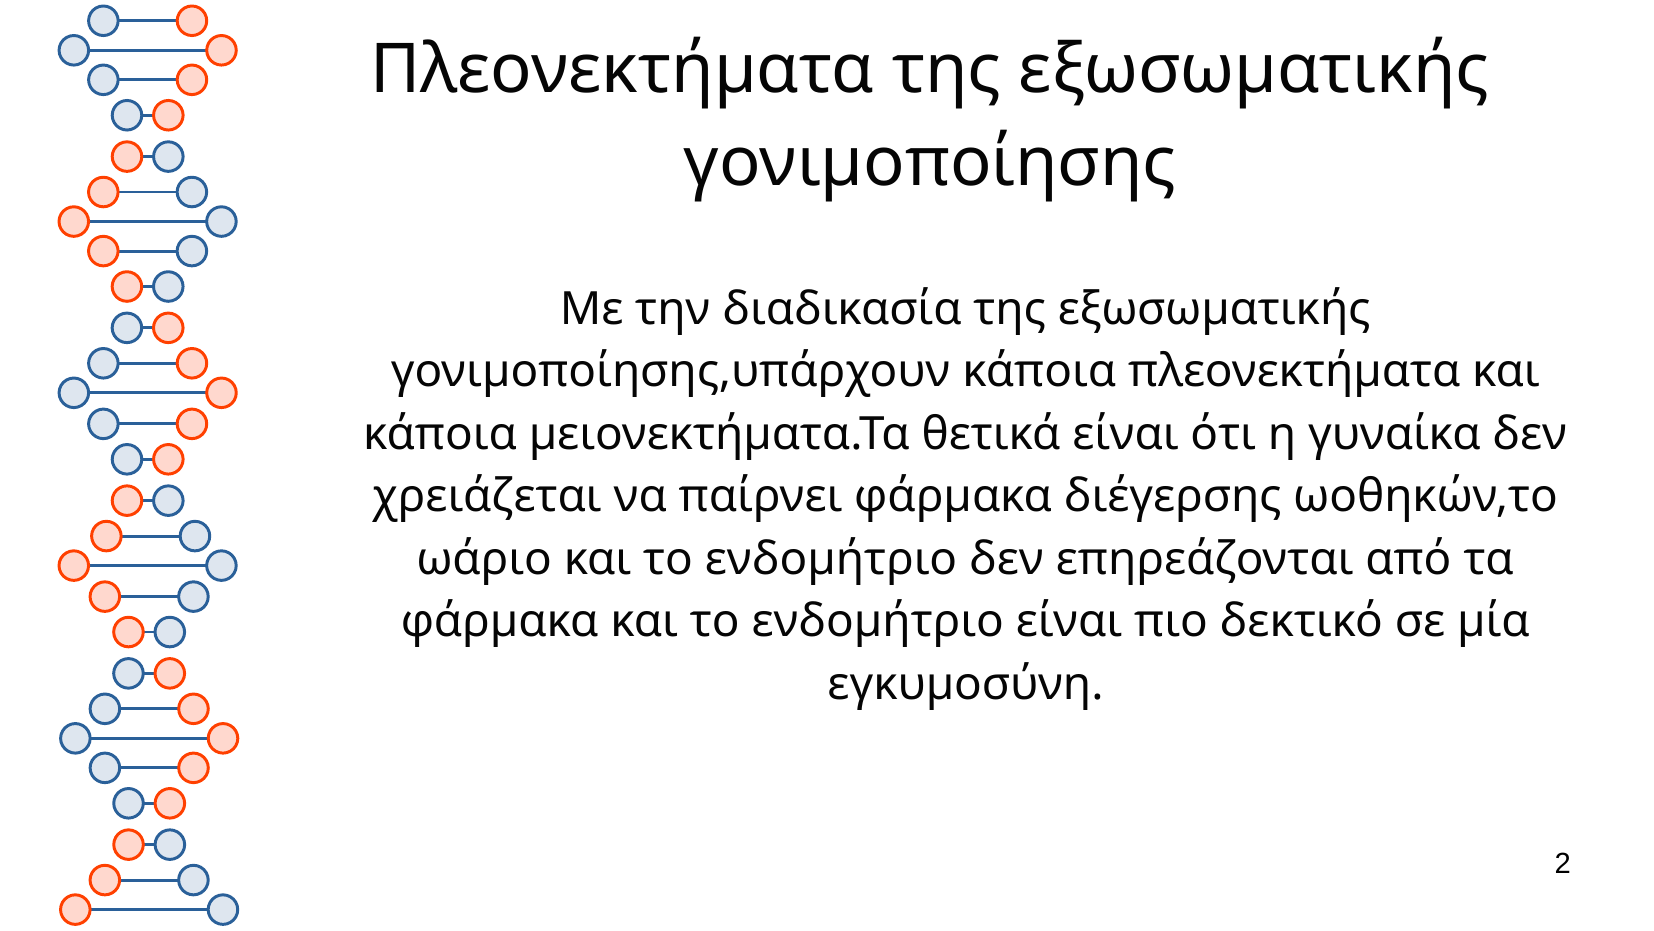

# Πλεονεκτήματα της εξωσωματικής γονιμοποίησης
Με την διαδικασία της εξωσωματικής γονιμοποίησης,υπάρχουν κάποια πλεονεκτήματα και κάποια μειονεκτήματα.Τα θετικά είναι ότι η γυναίκα δεν χρειάζεται να παίρνει φάρμακα διέγερσης ωοθηκών,το ωάριο και το ενδομήτριο δεν επηρεάζονται από τα φάρμακα και το ενδομήτριο είναι πιο δεκτικό σε μία εγκυμοσύνη.
2